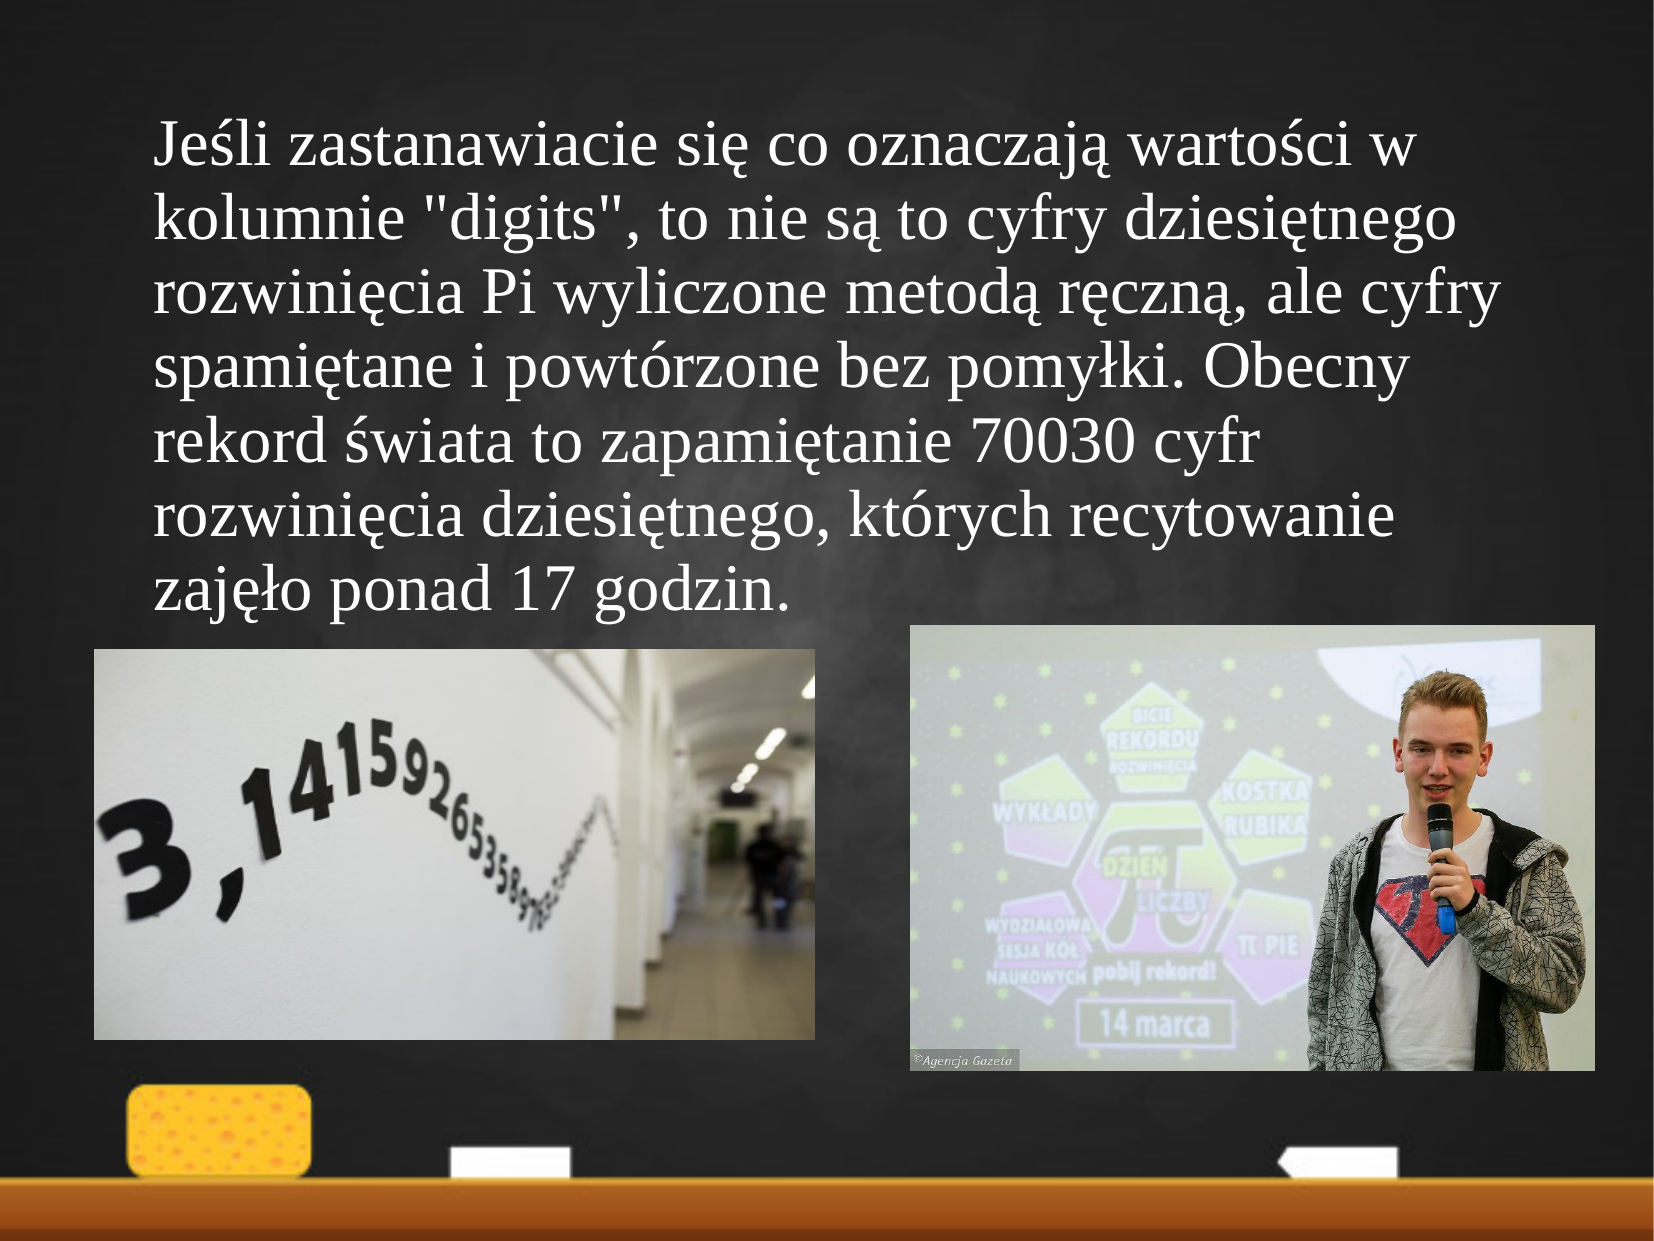

# Jeśli zastanawiacie się co oznaczają wartości w kolumnie "digits", to nie są to cyfry dziesiętnego rozwinięcia Pi wyliczone metodą ręczną, ale cyfry spamiętane i powtórzone bez pomyłki. Obecny rekord świata to zapamiętanie 70030 cyfr rozwinięcia dziesiętnego, których recytowanie zajęło ponad 17 godzin.